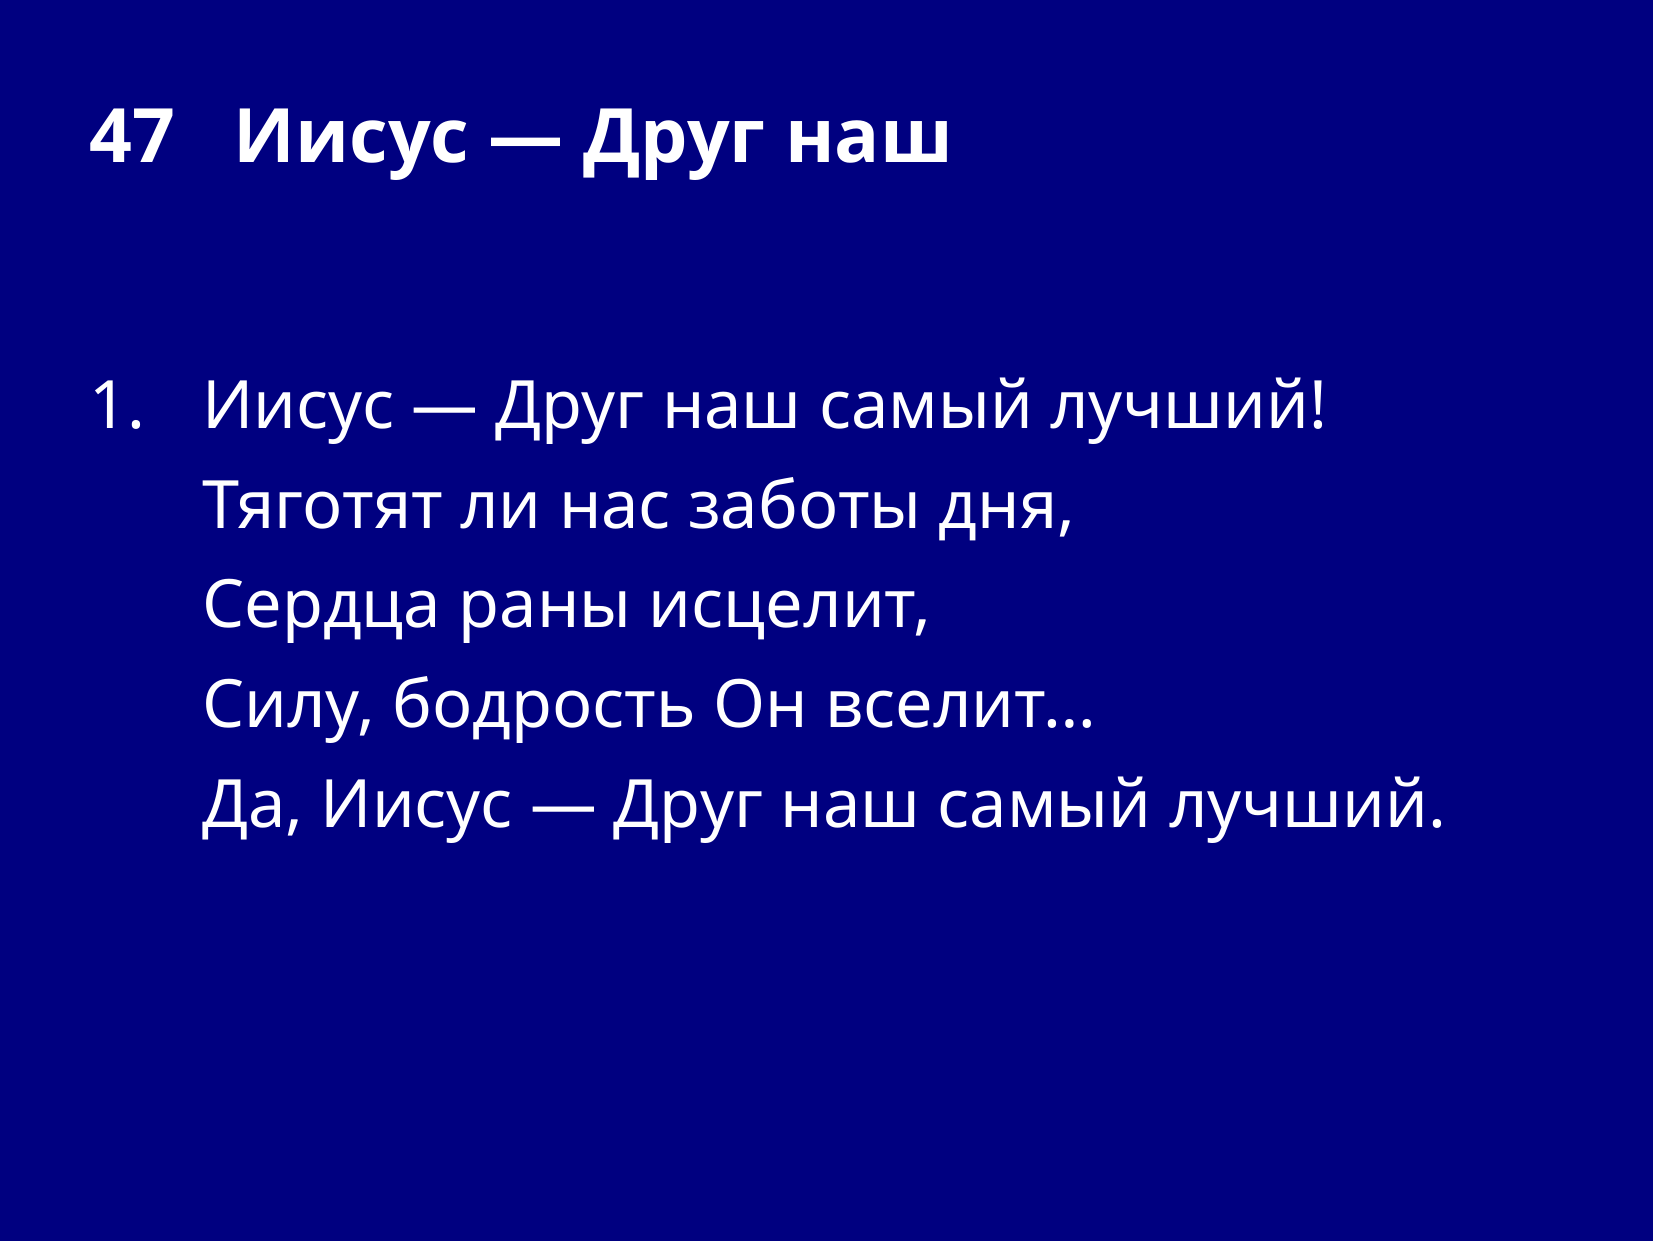

47 Иисус — Друг наш
1.	Иисус — Друг наш самый лучший!
	Тяготят ли нас заботы дня,
	Сердца раны исцелит,
	Силу, бодрость Он вселит…
	Да, Иисус — Друг наш самый лучший.